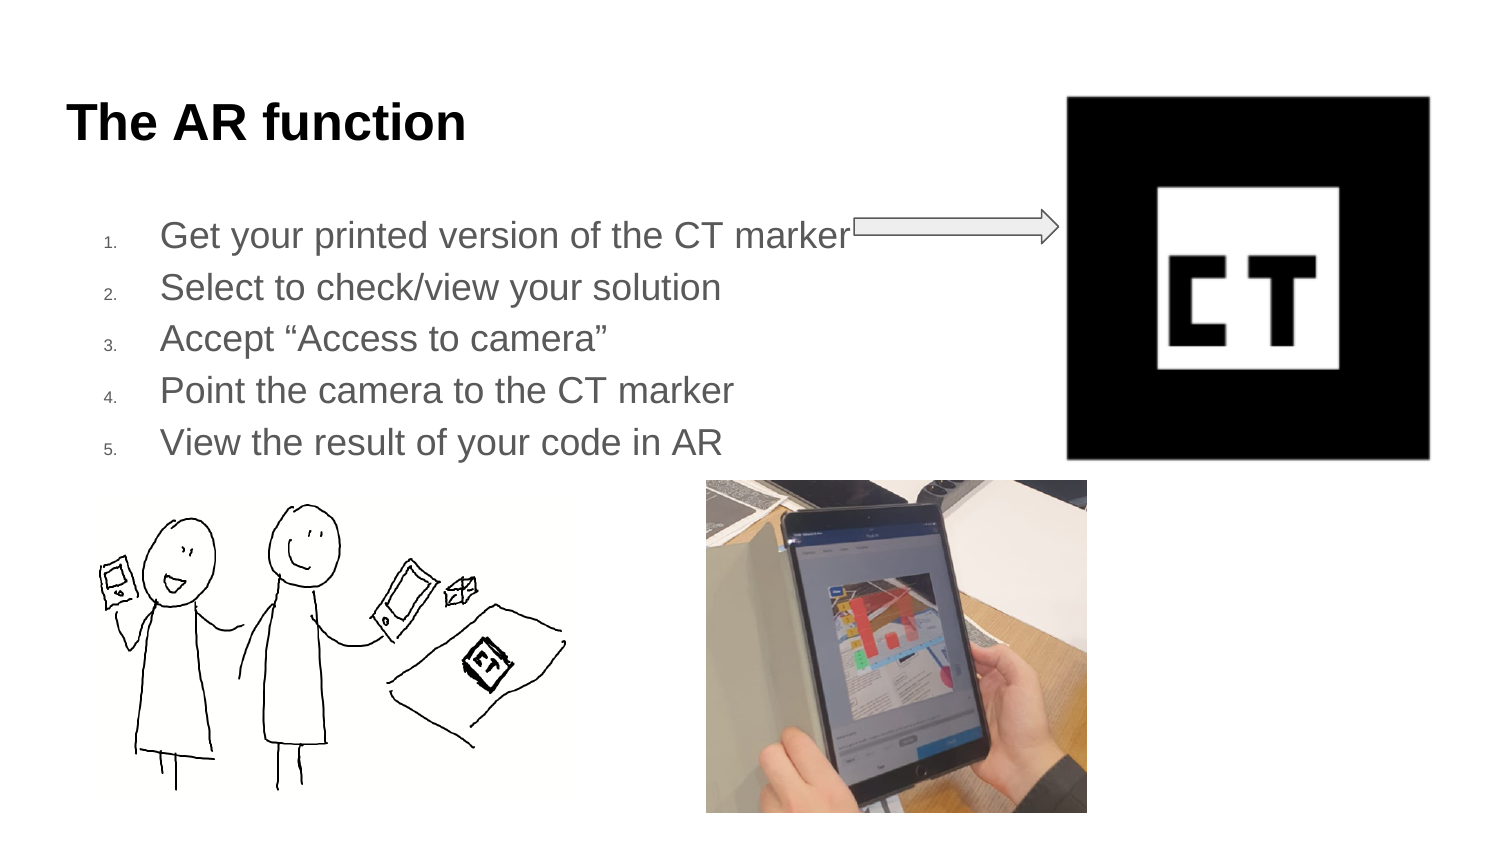

# The AR function
Get your printed version of the CT marker
Select to check/view your solution
Accept “Access to camera”
Point the camera to the CT marker
View the result of your code in AR